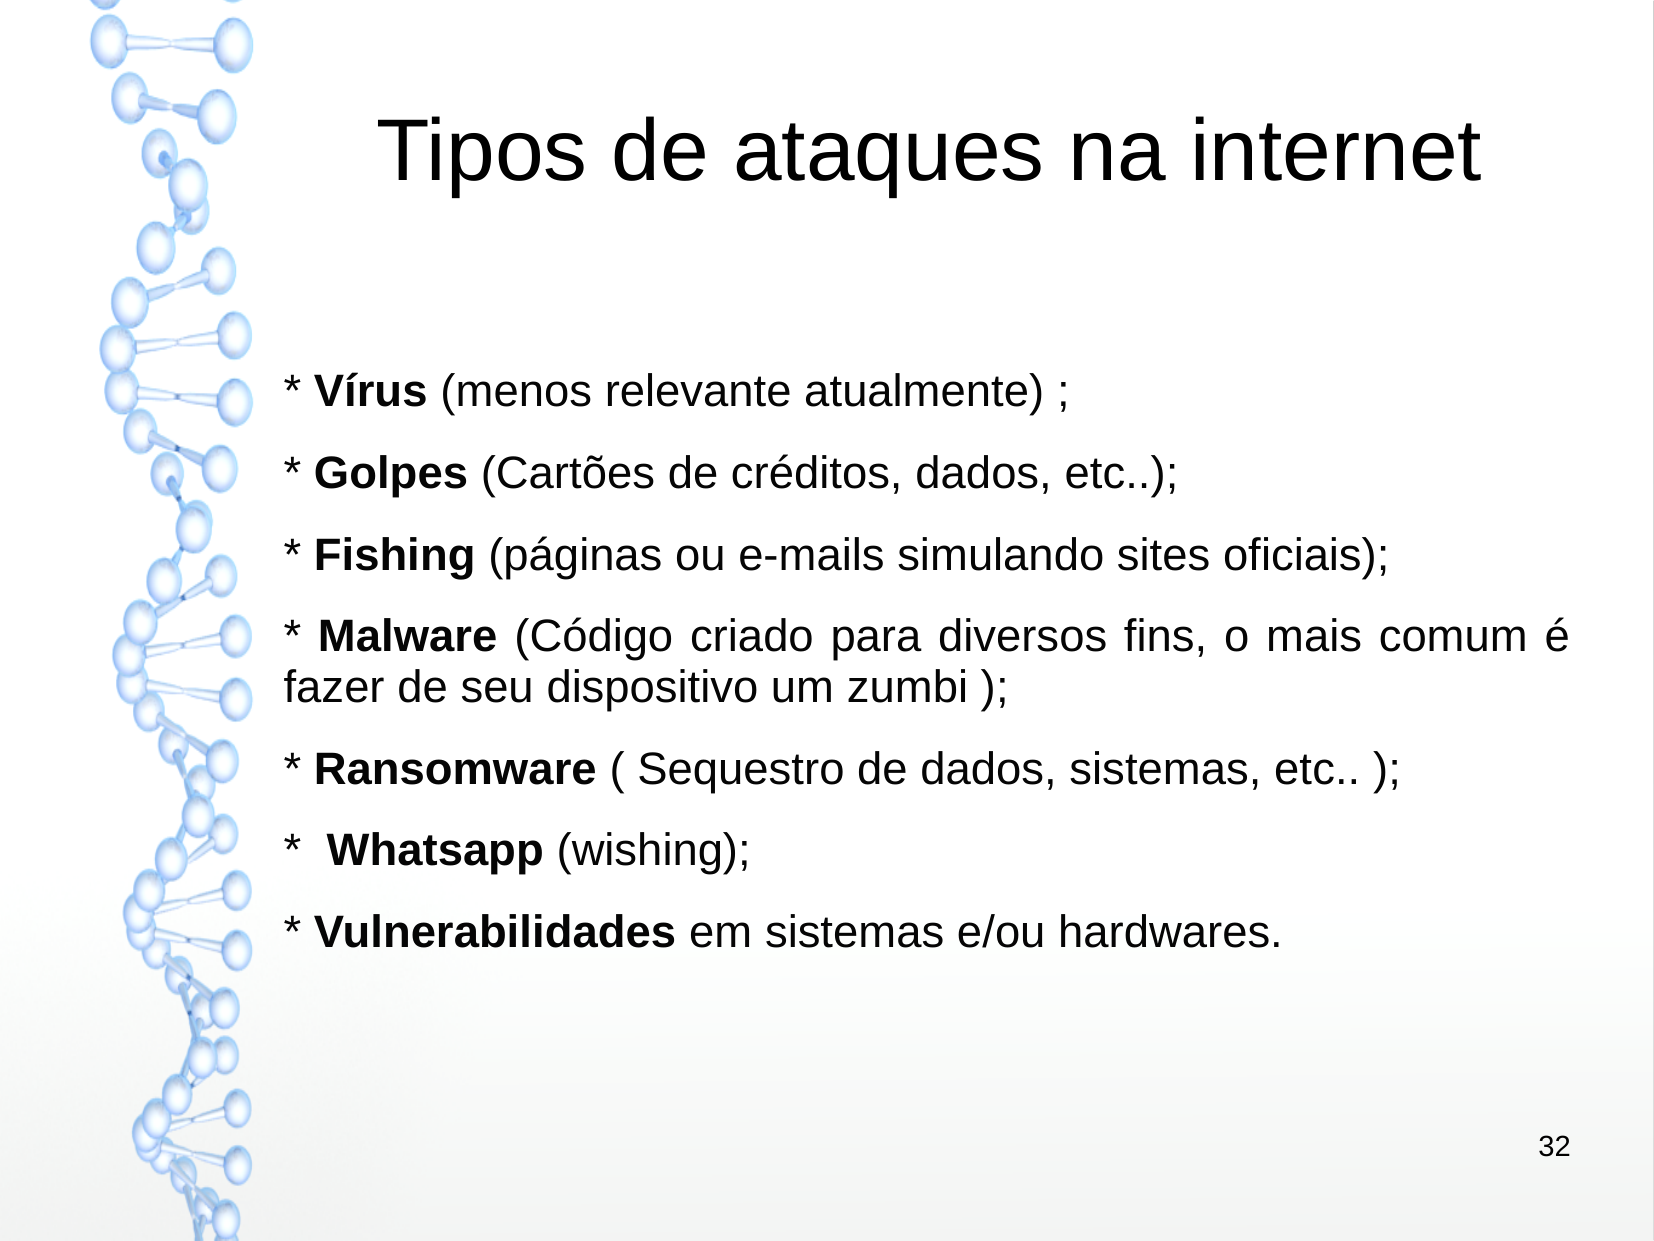

# Tipos de ataques na internet
* Vírus (menos relevante atualmente) ;
* Golpes (Cartões de créditos, dados, etc..);
* Fishing (páginas ou e-mails simulando sites oficiais);
* Malware (Código criado para diversos fins, o mais comum é fazer de seu dispositivo um zumbi );
* Ransomware ( Sequestro de dados, sistemas, etc.. );
* Whatsapp (wishing);
* Vulnerabilidades em sistemas e/ou hardwares.
32